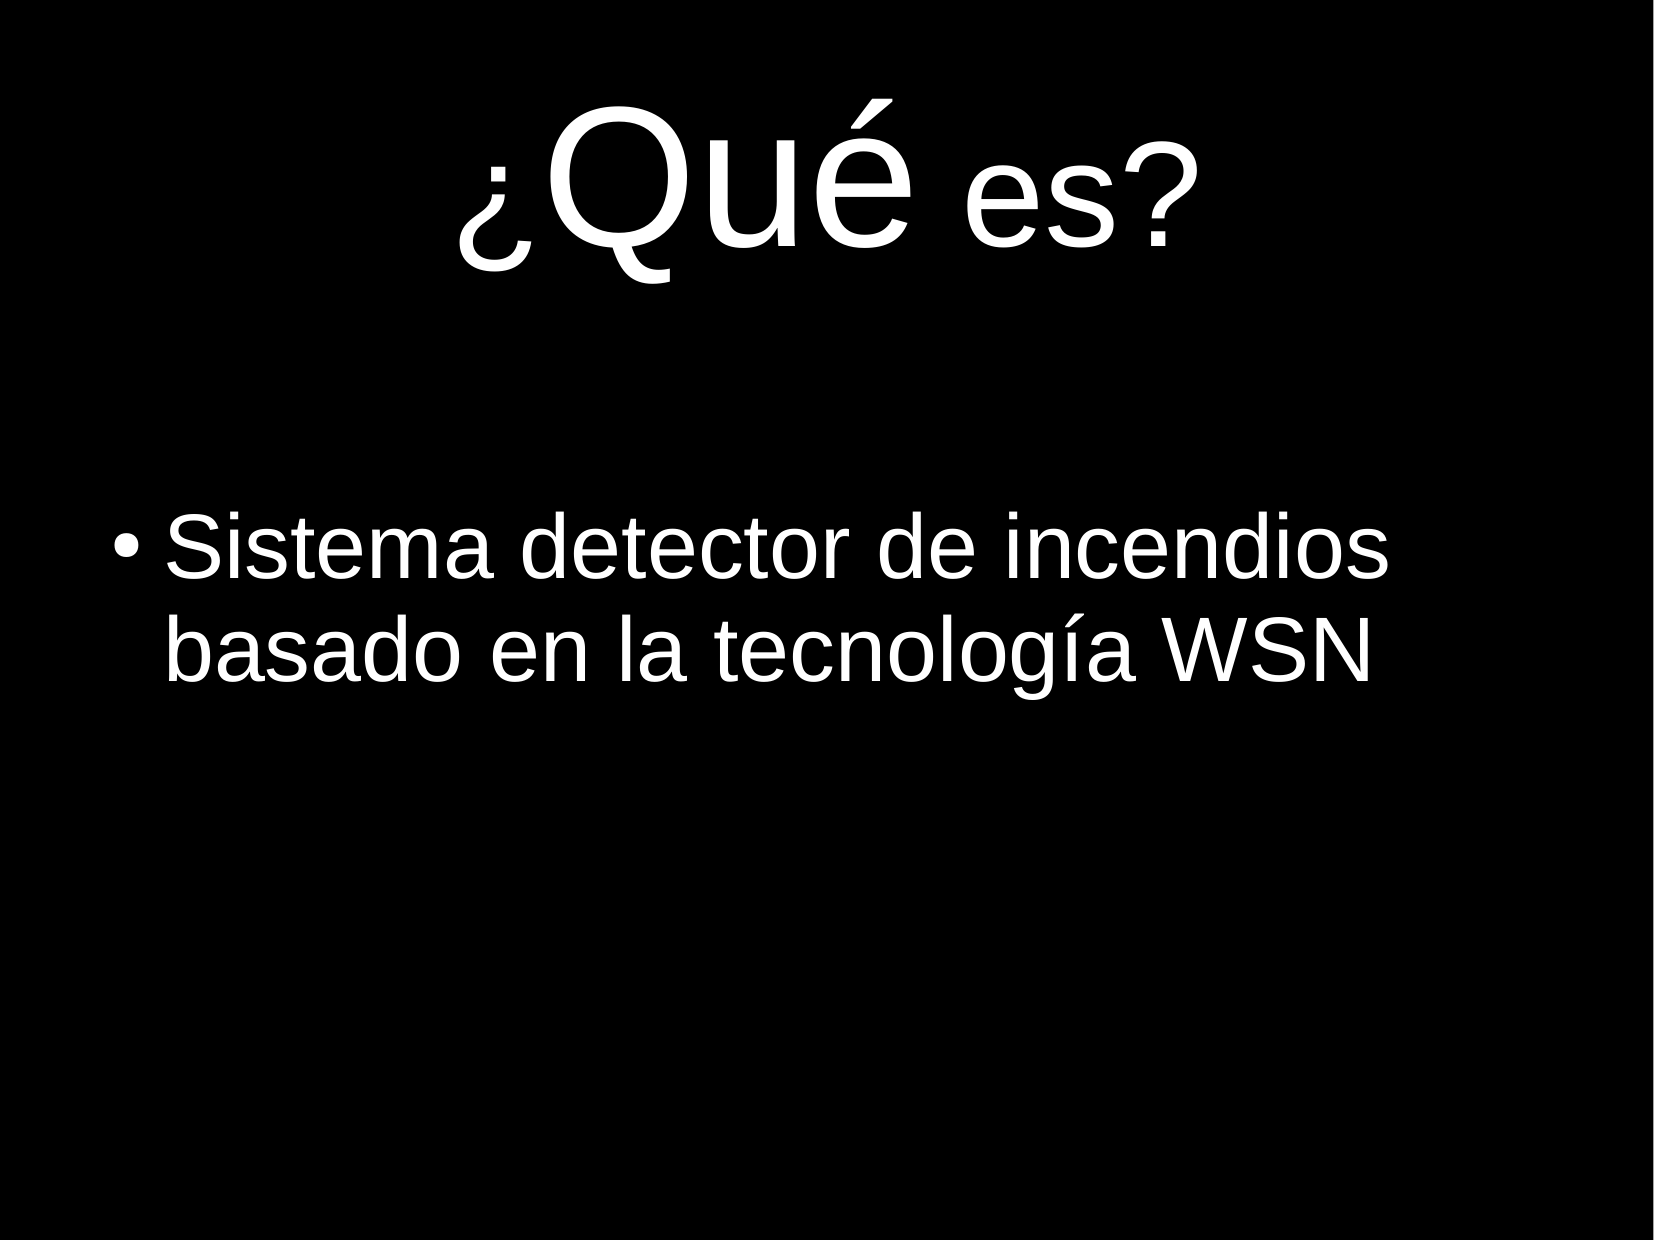

# ¿Qué es?
Sistema detector de incendios basado en la tecnología WSN